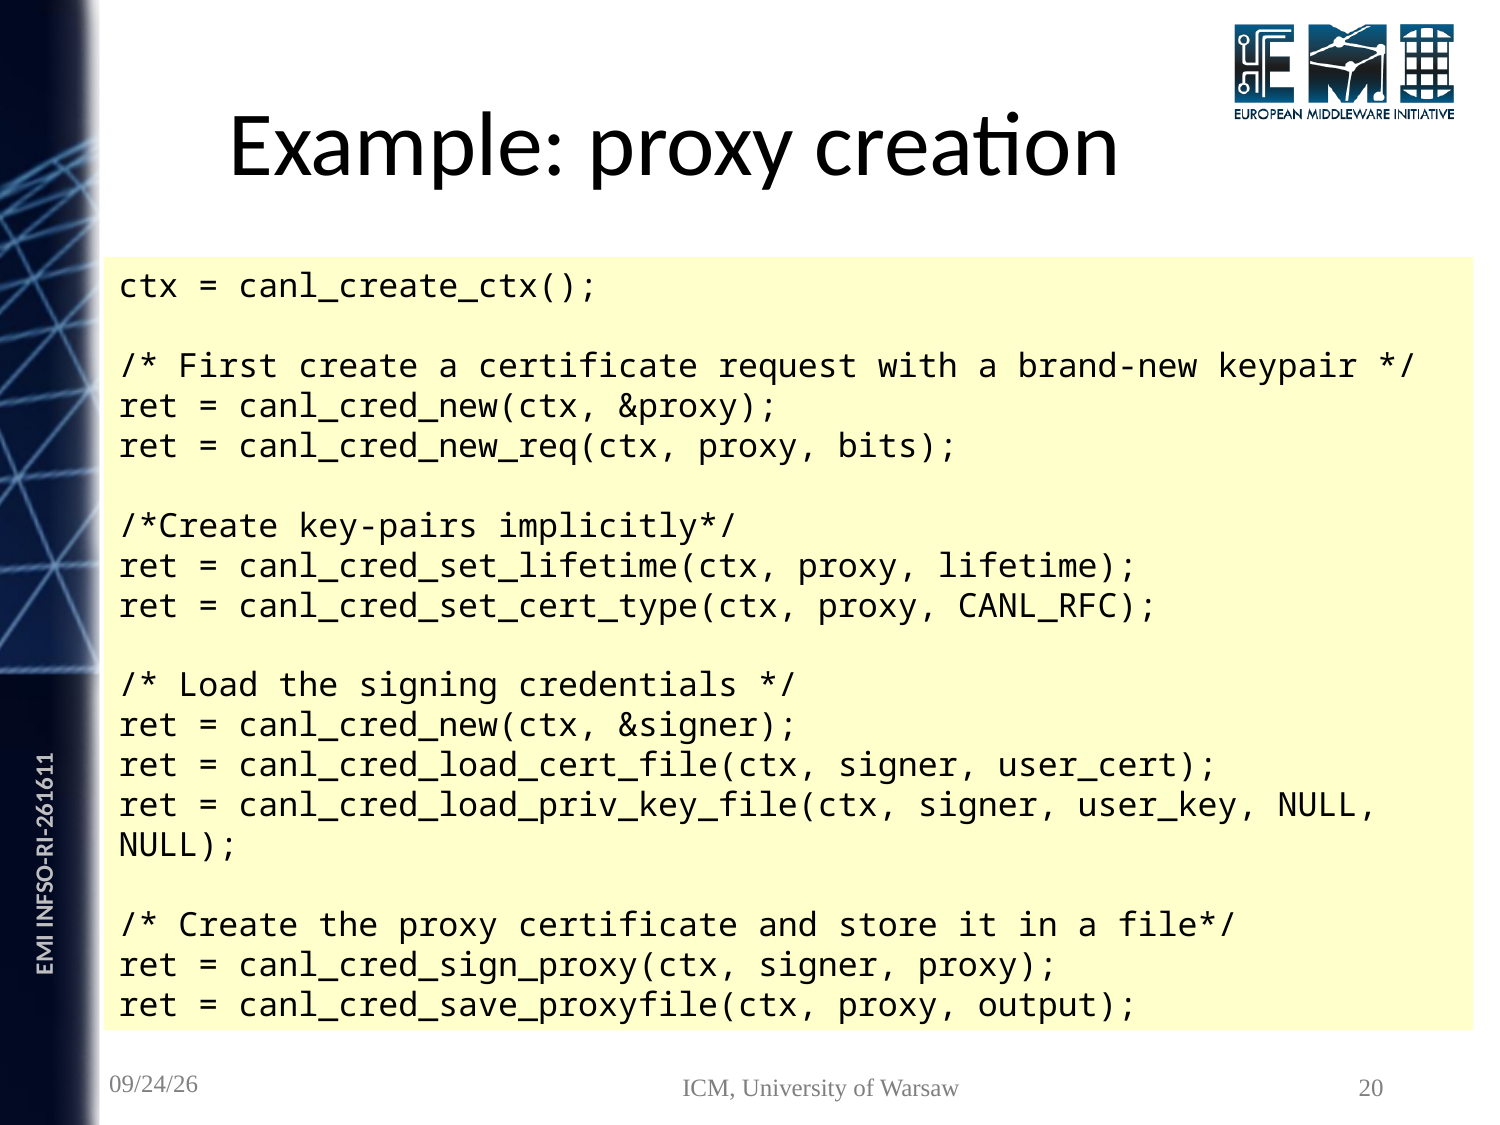

# Example: proxy creation
ctx = canl_create_ctx();
/* First create a certificate request with a brand-new keypair */
ret = canl_cred_new(ctx, &proxy);
ret = canl_cred_new_req(ctx, proxy, bits);
/*Create key-pairs implicitly*/
ret = canl_cred_set_lifetime(ctx, proxy, lifetime);
ret = canl_cred_set_cert_type(ctx, proxy, CANL_RFC);
/* Load the signing credentials */
ret = canl_cred_new(ctx, &signer);
ret = canl_cred_load_cert_file(ctx, signer, user_cert);
ret = canl_cred_load_priv_key_file(ctx, signer, user_key, NULL, NULL);
/* Create the proxy certificate and store it in a file*/
ret = canl_cred_sign_proxy(ctx, signer, proxy);
ret = canl_cred_save_proxyfile(ctx, proxy, output);
20